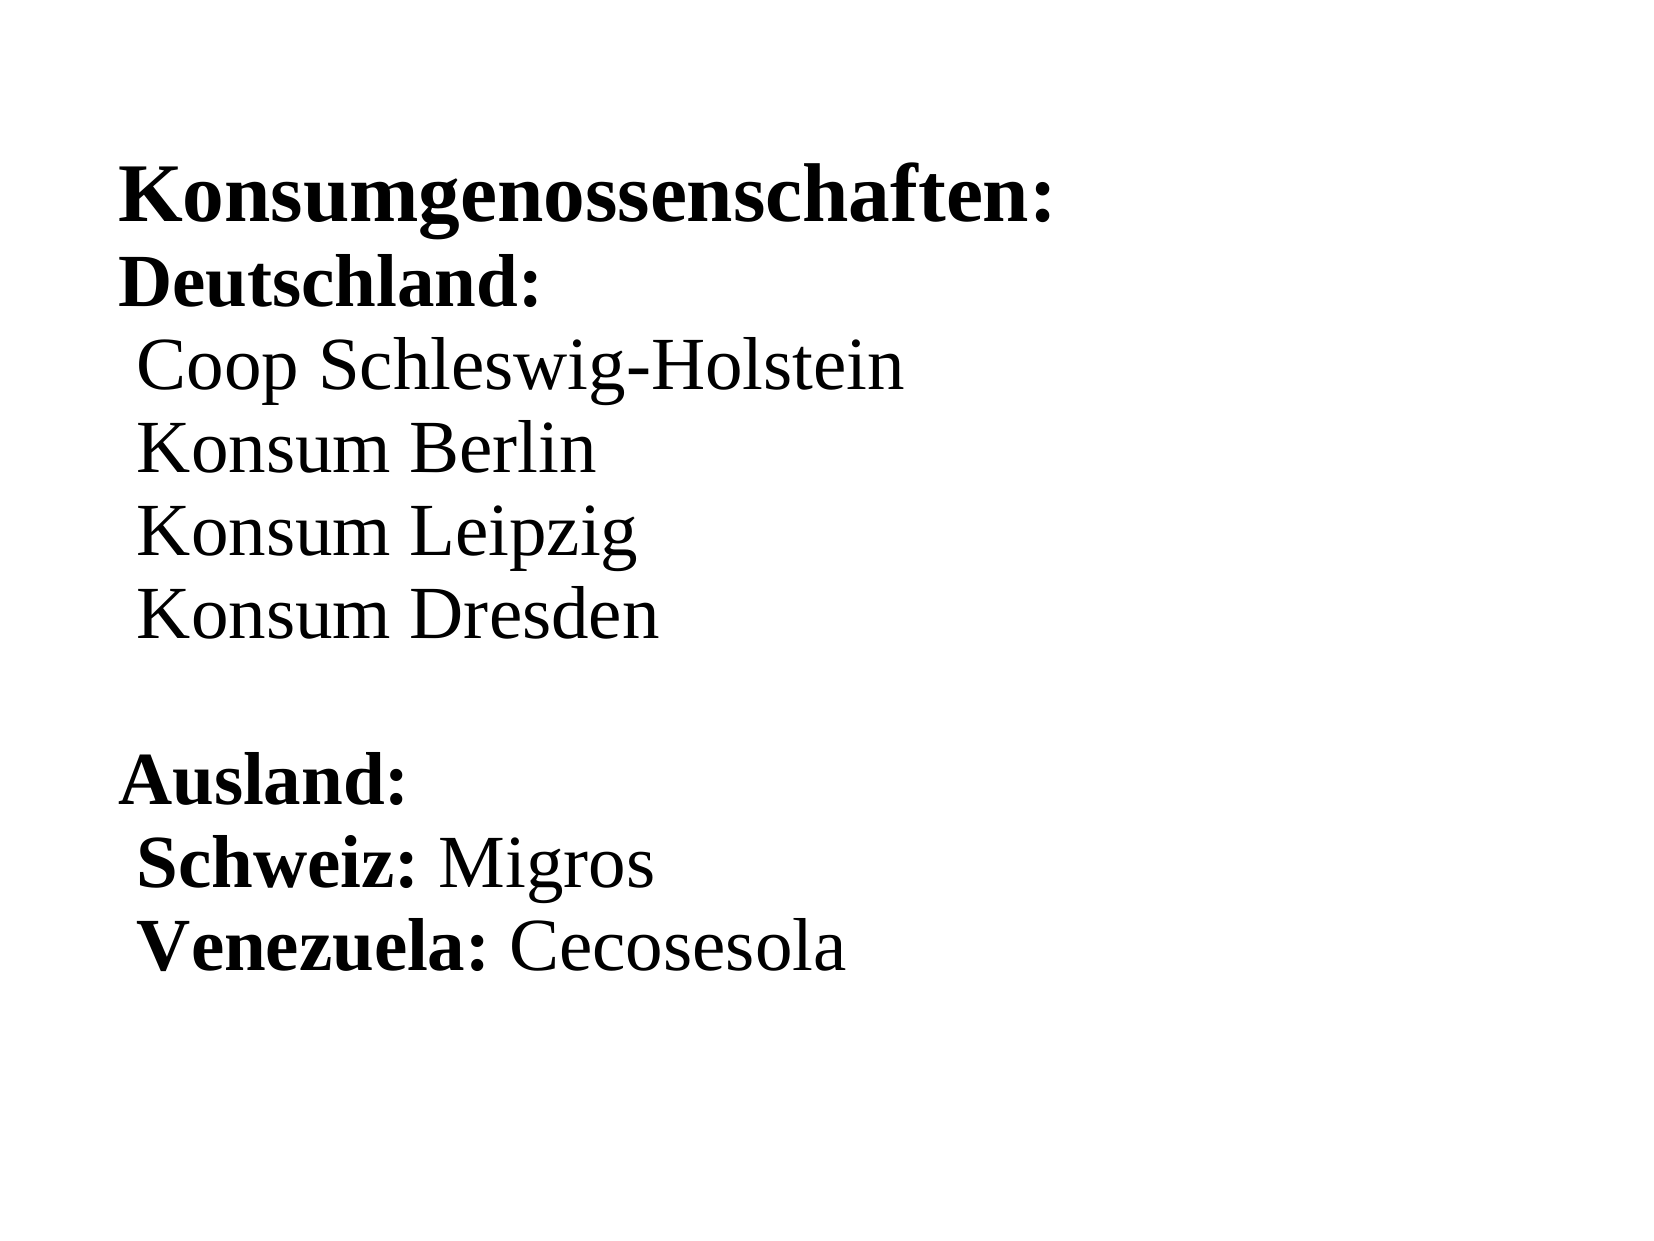

Konsumgenossenschaften:
Deutschland:
 Coop Schleswig-Holstein
 Konsum Berlin
 Konsum Leipzig
 Konsum Dresden
Ausland:
 Schweiz: Migros
 Venezuela: Cecosesola